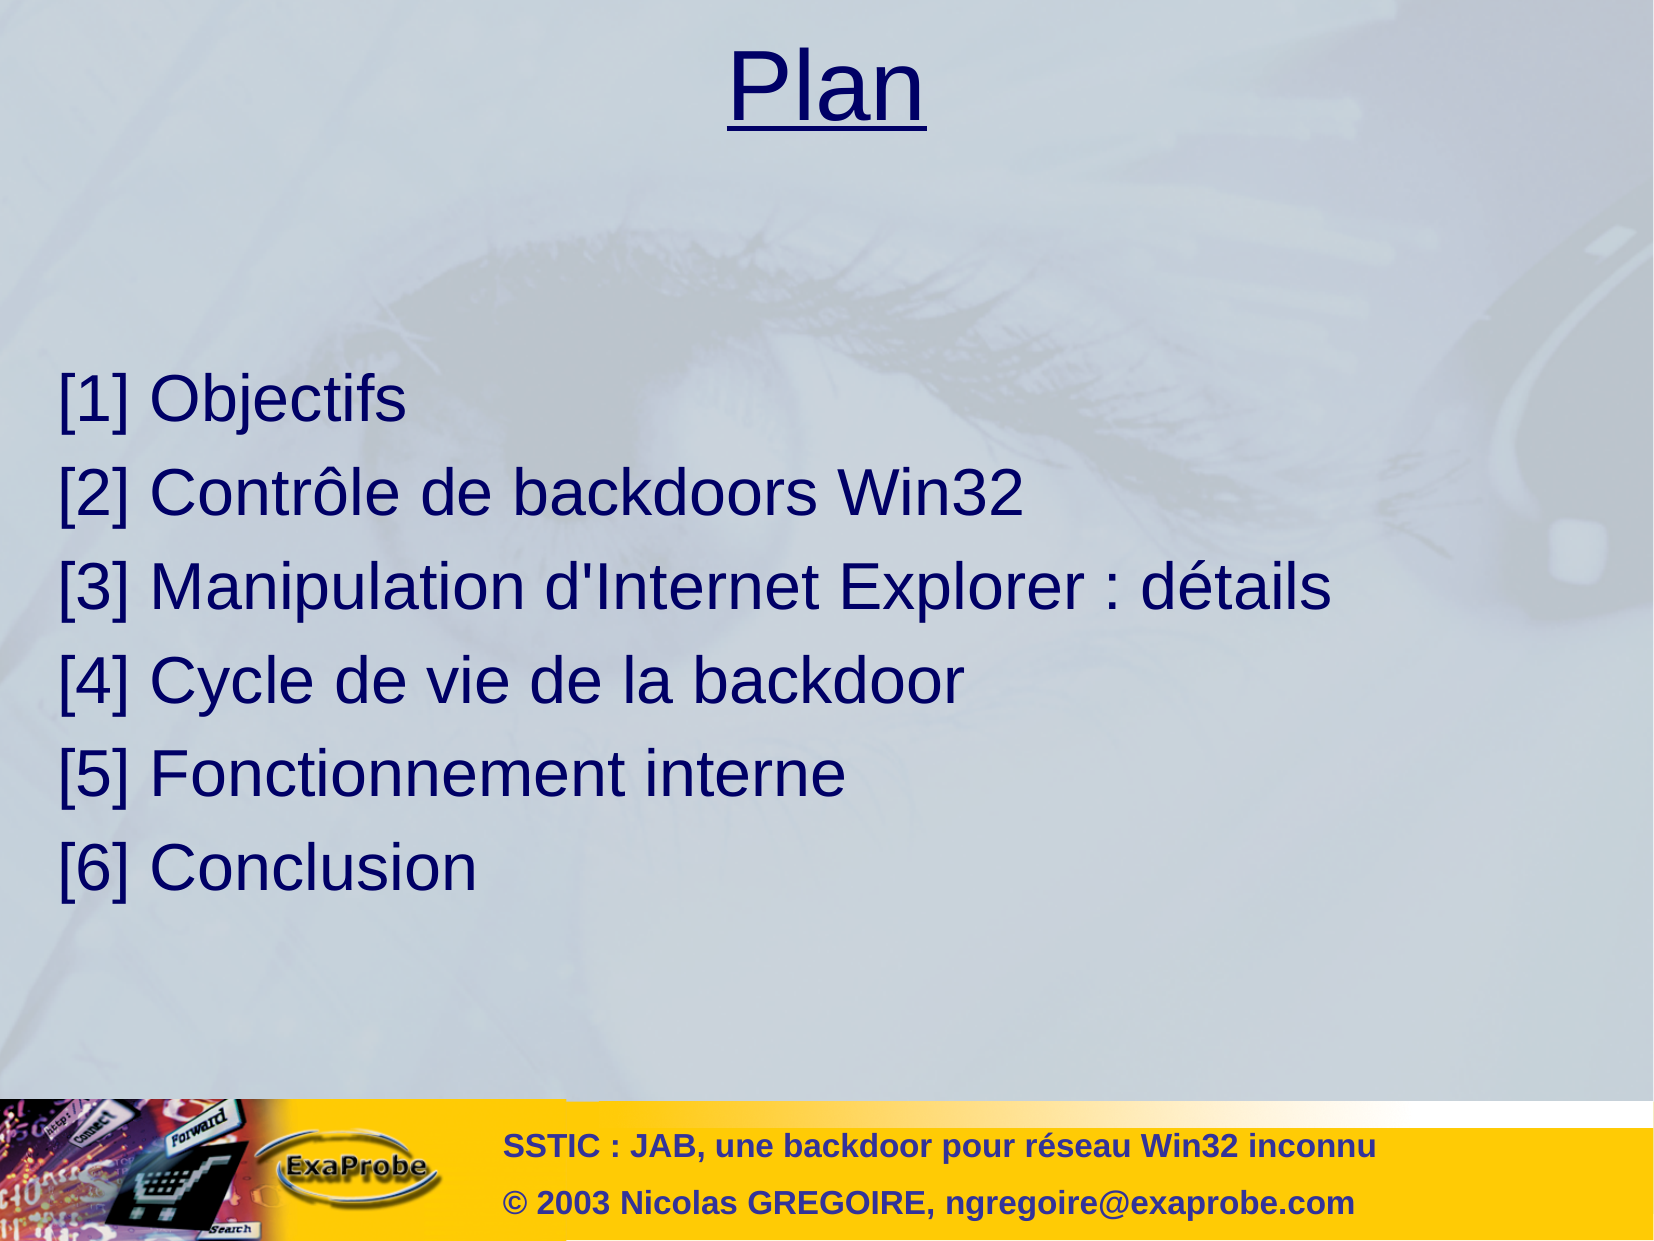

# Plan
 [1] Objectifs
 [2] Contrôle de backdoors Win32
 [3] Manipulation d'Internet Explorer : détails
 [4] Cycle de vie de la backdoor
 [5] Fonctionnement interne
 [6] Conclusion